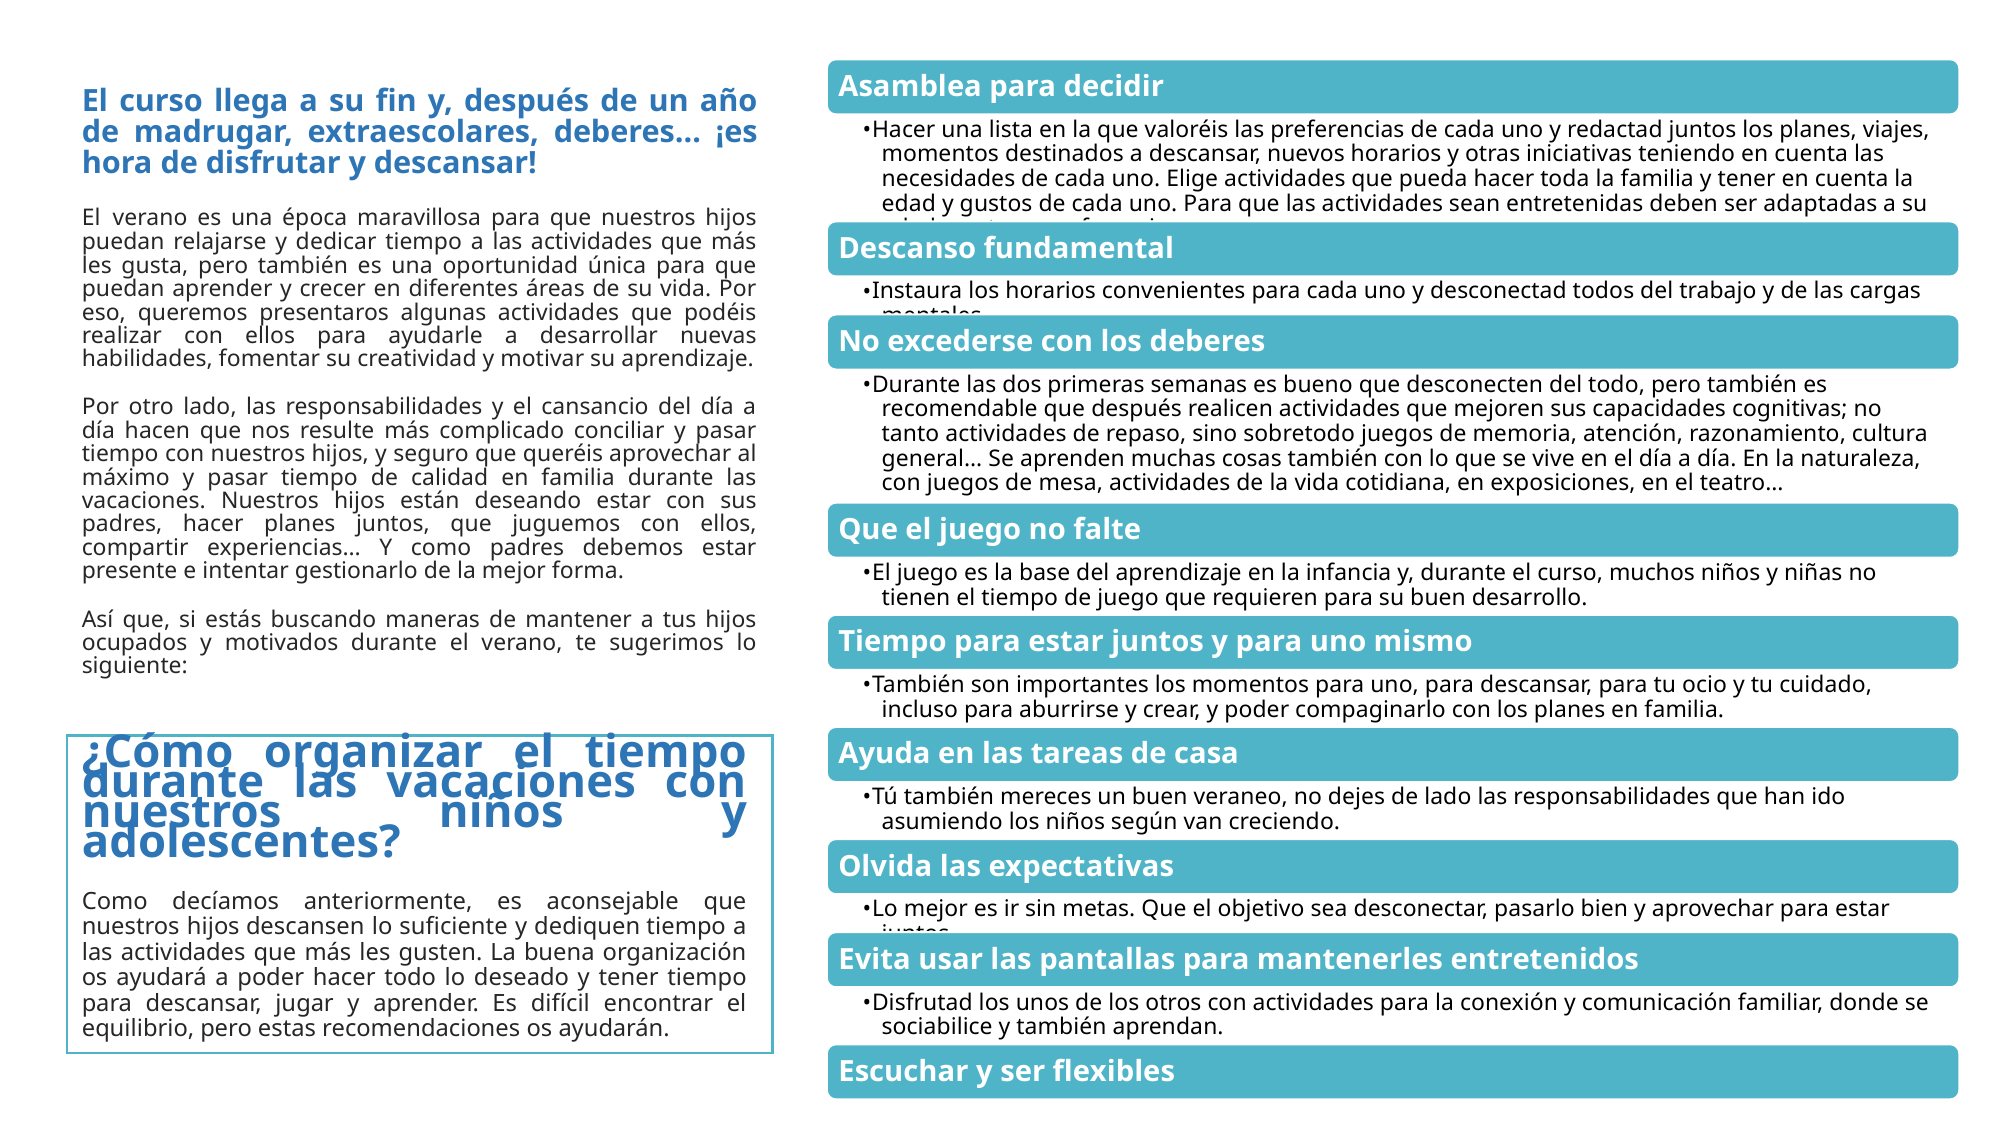

Asamblea para decidir
Hacer una lista en la que valoréis las preferencias de cada uno y redactad juntos los planes, viajes, momentos destinados a descansar, nuevos horarios y otras iniciativas teniendo en cuenta las necesidades de cada uno. Elige actividades que pueda hacer toda la familia y tener en cuenta la edad y gustos de cada uno. Para que las actividades sean entretenidas deben ser adaptadas a su edad, gustos y preferencias.
Descanso fundamental
Instaura los horarios convenientes para cada uno y desconectad todos del trabajo y de las cargas mentales
No excederse con los deberes
Durante las dos primeras semanas es bueno que desconecten del todo, pero también es recomendable que después realicen actividades que mejoren sus capacidades cognitivas; no tanto actividades de repaso, sino sobretodo juegos de memoria, atención, razonamiento, cultura general… Se aprenden muchas cosas también con lo que se vive en el día a día. En la naturaleza, con juegos de mesa, actividades de la vida cotidiana, en exposiciones, en el teatro…
Que el juego no falte
El juego es la base del aprendizaje en la infancia y, durante el curso, muchos niños y niñas no tienen el tiempo de juego que requieren para su buen desarrollo.
Tiempo para estar juntos y para uno mismo
También son importantes los momentos para uno, para descansar, para tu ocio y tu cuidado, incluso para aburrirse y crear, y poder compaginarlo con los planes en familia.
Ayuda en las tareas de casa
Tú también mereces un buen veraneo, no dejes de lado las responsabilidades que han ido asumiendo los niños según van creciendo.
Olvida las expectativas
Lo mejor es ir sin metas. Que el objetivo sea desconectar, pasarlo bien y aprovechar para estar juntos
Evita usar las pantallas para mantenerles entretenidos
Disfrutad los unos de los otros con actividades para la conexión y comunicación familiar, donde se sociabilice y también aprendan.
Escuchar y ser flexibles
# El curso llega a su fin y, después de un año de madrugar, extraescolares, deberes… ¡es hora de disfrutar y descansar!
El  verano es una época maravillosa para que nuestros hijos puedan relajarse y dedicar tiempo a las actividades que más les gusta, pero también es una oportunidad única para que puedan aprender y crecer en diferentes áreas de su vida. Por eso, queremos presentaros algunas actividades que podéis realizar con ellos para ayudarle a desarrollar nuevas habilidades, fomentar su creatividad y motivar su aprendizaje.
Por otro lado, las responsabilidades y el cansancio del día a día hacen que nos resulte más complicado conciliar y pasar tiempo con nuestros hijos, y seguro que queréis aprovechar al máximo y pasar tiempo de calidad en familia durante las vacaciones. Nuestros hijos están deseando estar con sus padres, hacer planes juntos, que juguemos con ellos, compartir experiencias… Y como padres debemos estar presente e intentar gestionarlo de la mejor forma.
Así que, si estás buscando maneras de mantener a tus hijos ocupados y motivados durante el verano, te sugerimos lo siguiente:
¿Cómo organizar el tiempo durante las vacaciones con nuestros niños y adolescentes?
Como decíamos anteriormente, es aconsejable que nuestros hijos descansen lo suficiente y dediquen tiempo a las actividades que más les gusten. La buena organización os ayudará a poder hacer todo lo deseado y tener tiempo para descansar, jugar y aprender. Es difícil encontrar el equilibrio, pero estas recomendaciones os ayudarán.